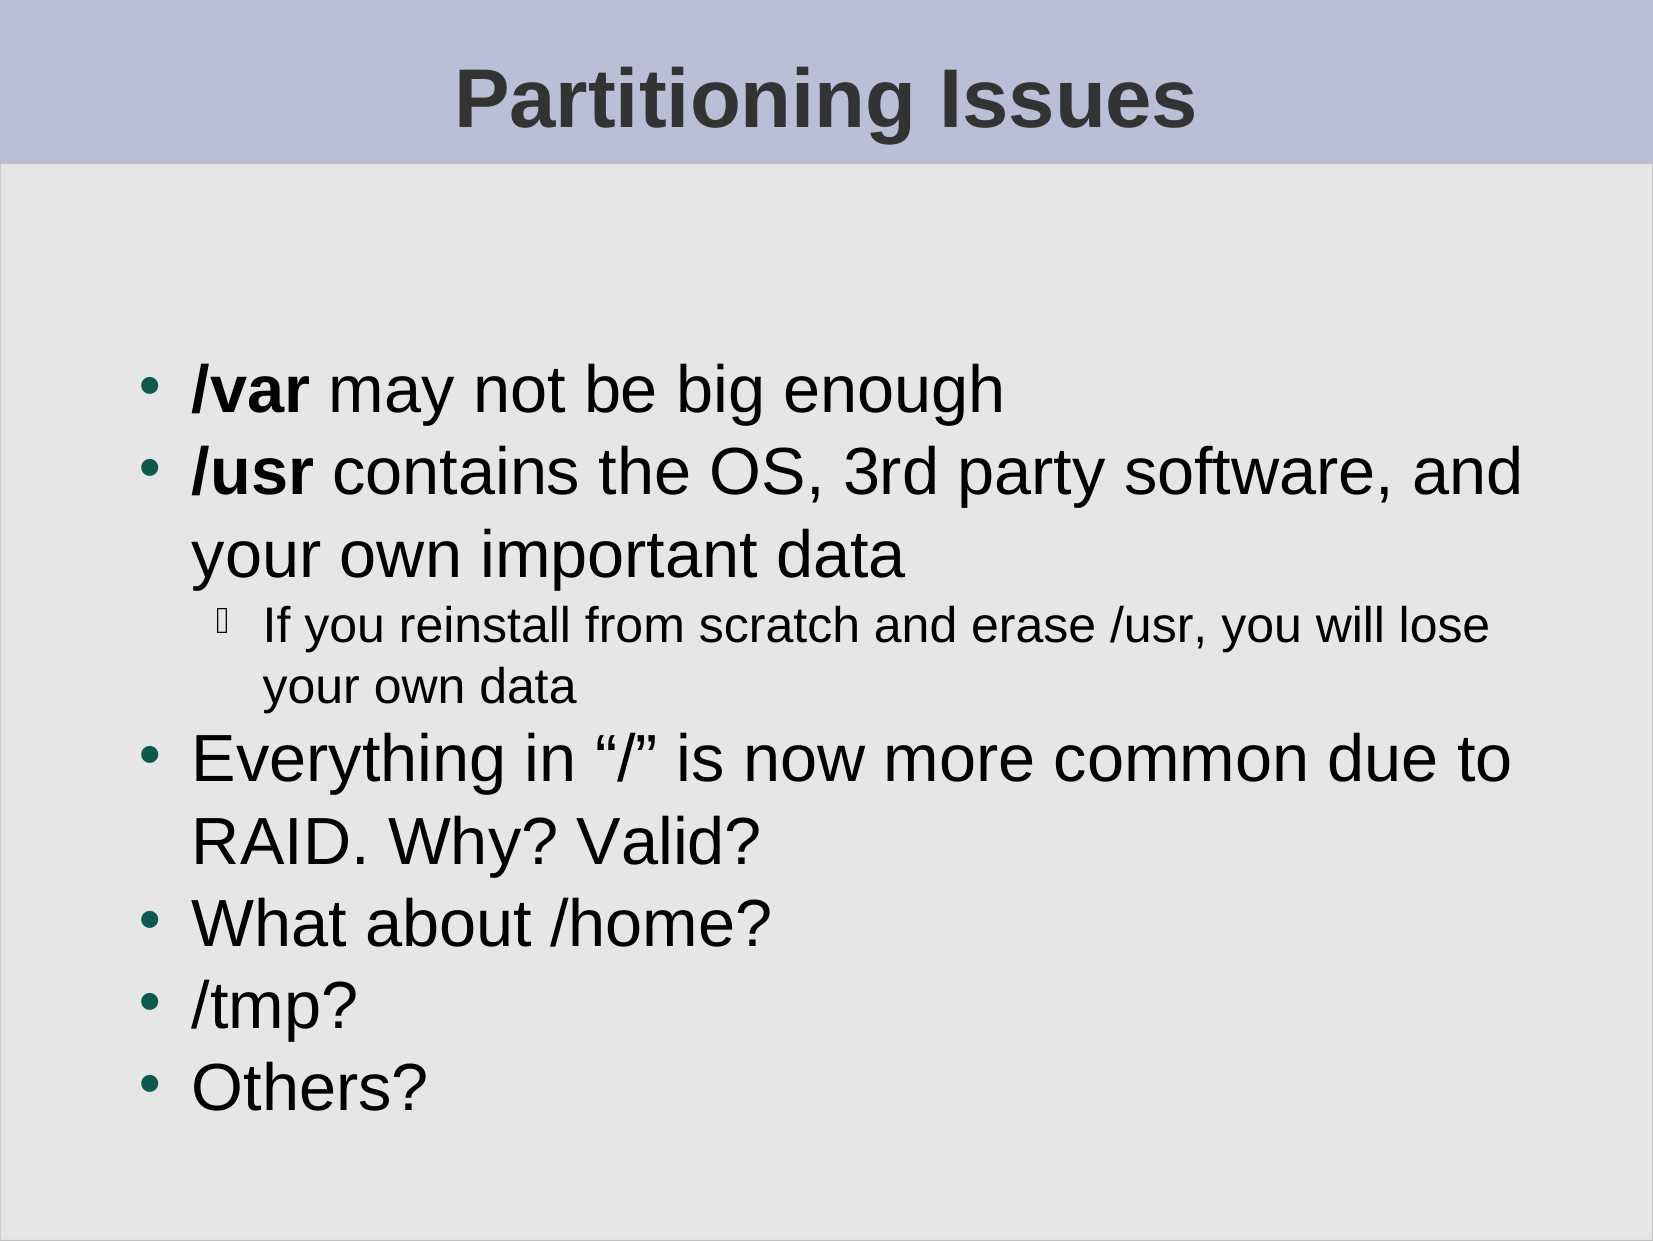

# Partitioning Issues
/var may not be big enough
/usr contains the OS, 3rd party software, and your own important data
If you reinstall from scratch and erase /usr, you will lose your own data
Everything in “/” is now more common due to RAID. Why? Valid?
What about /home?
/tmp?
Others?